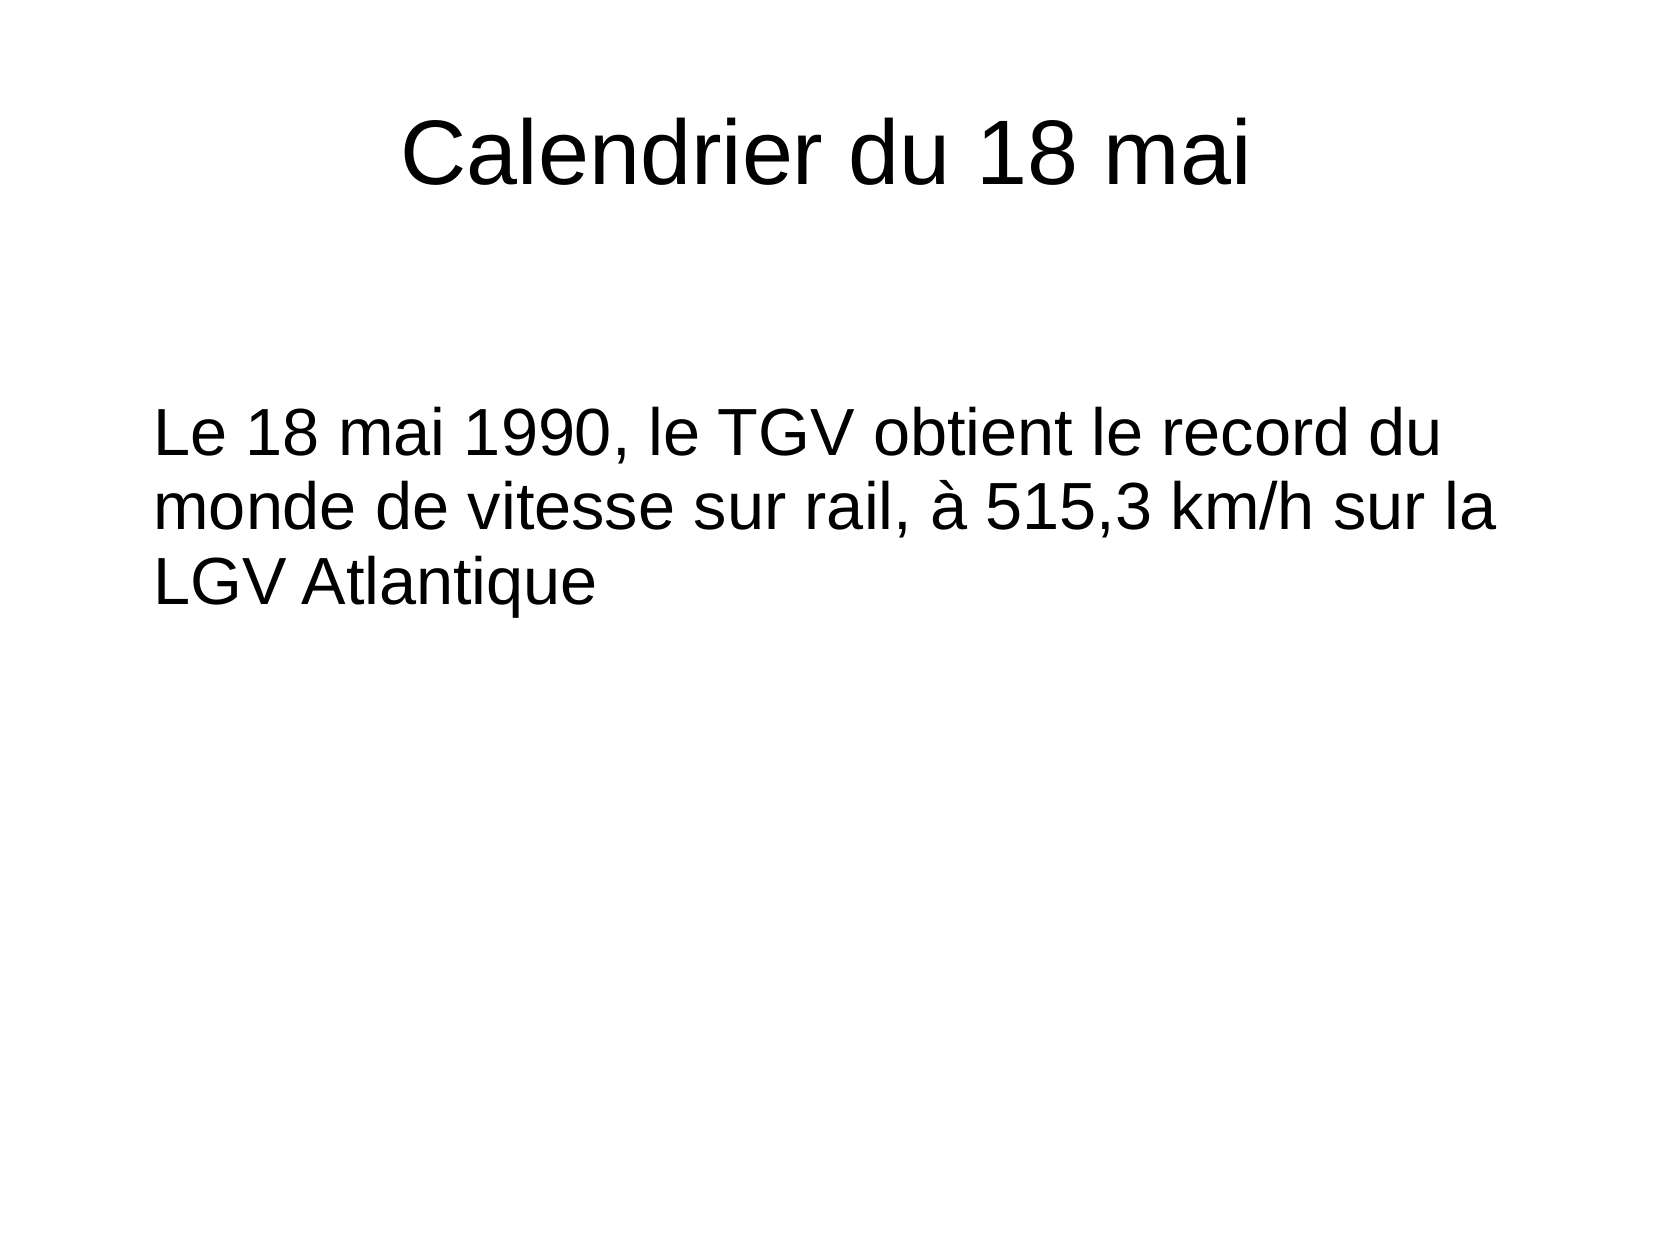

# Calendrier du 18 mai
Le 18 mai 1990, le TGV obtient le record du monde de vitesse sur rail, à 515,3 km/h sur la LGV Atlantique